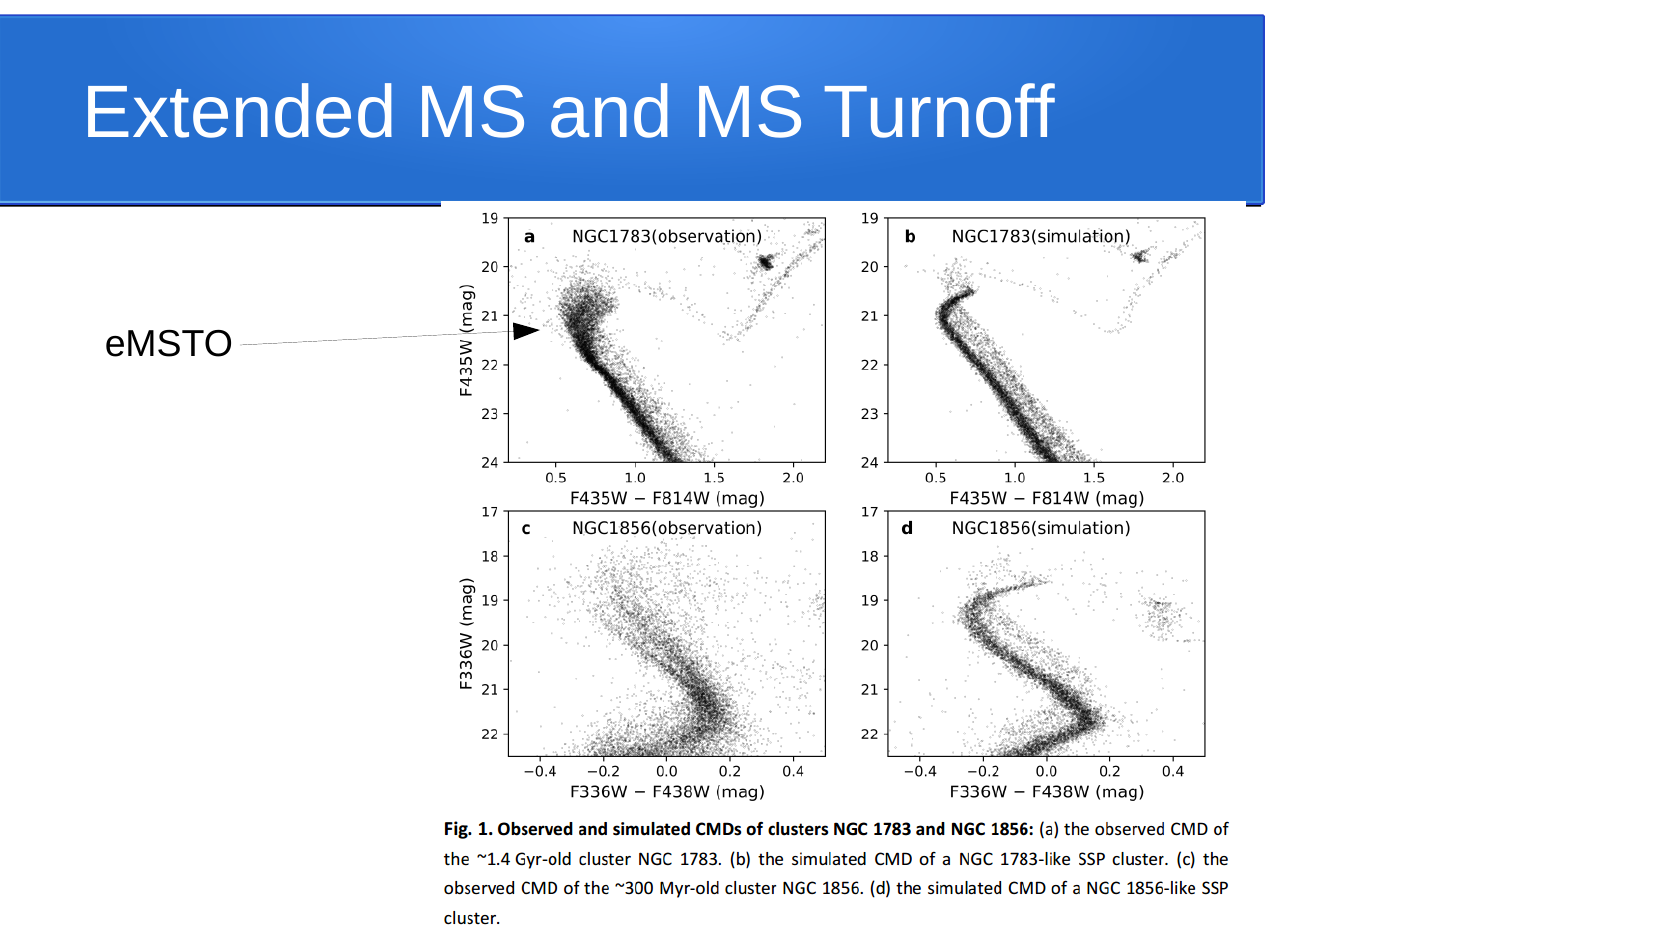

# Extended MS and MS Turnoff
eMSTO